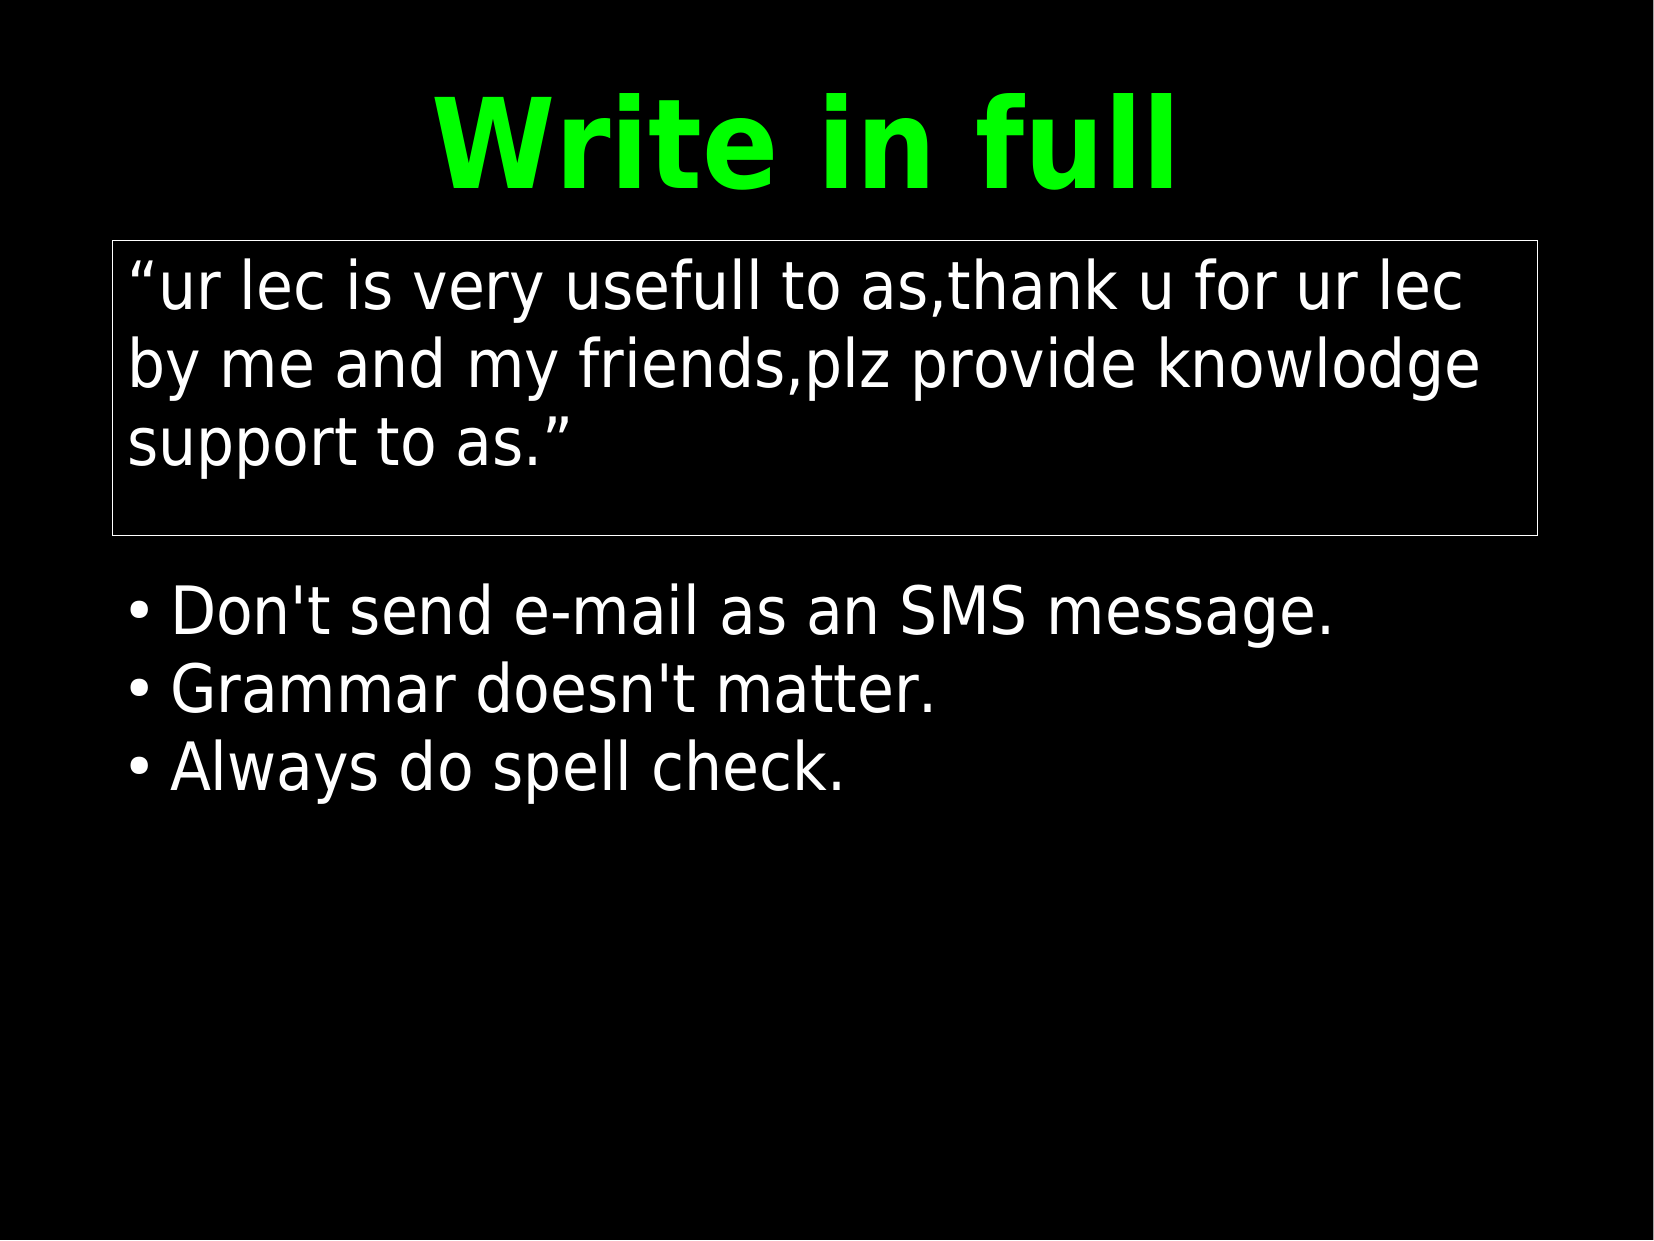

Write in full
“ur lec is very usefull to as,thank u for ur lec by me and my friends,plz provide knowlodge support to as.”
 Don't send e-mail as an SMS message.
 Grammar doesn't matter.
 Always do spell check.